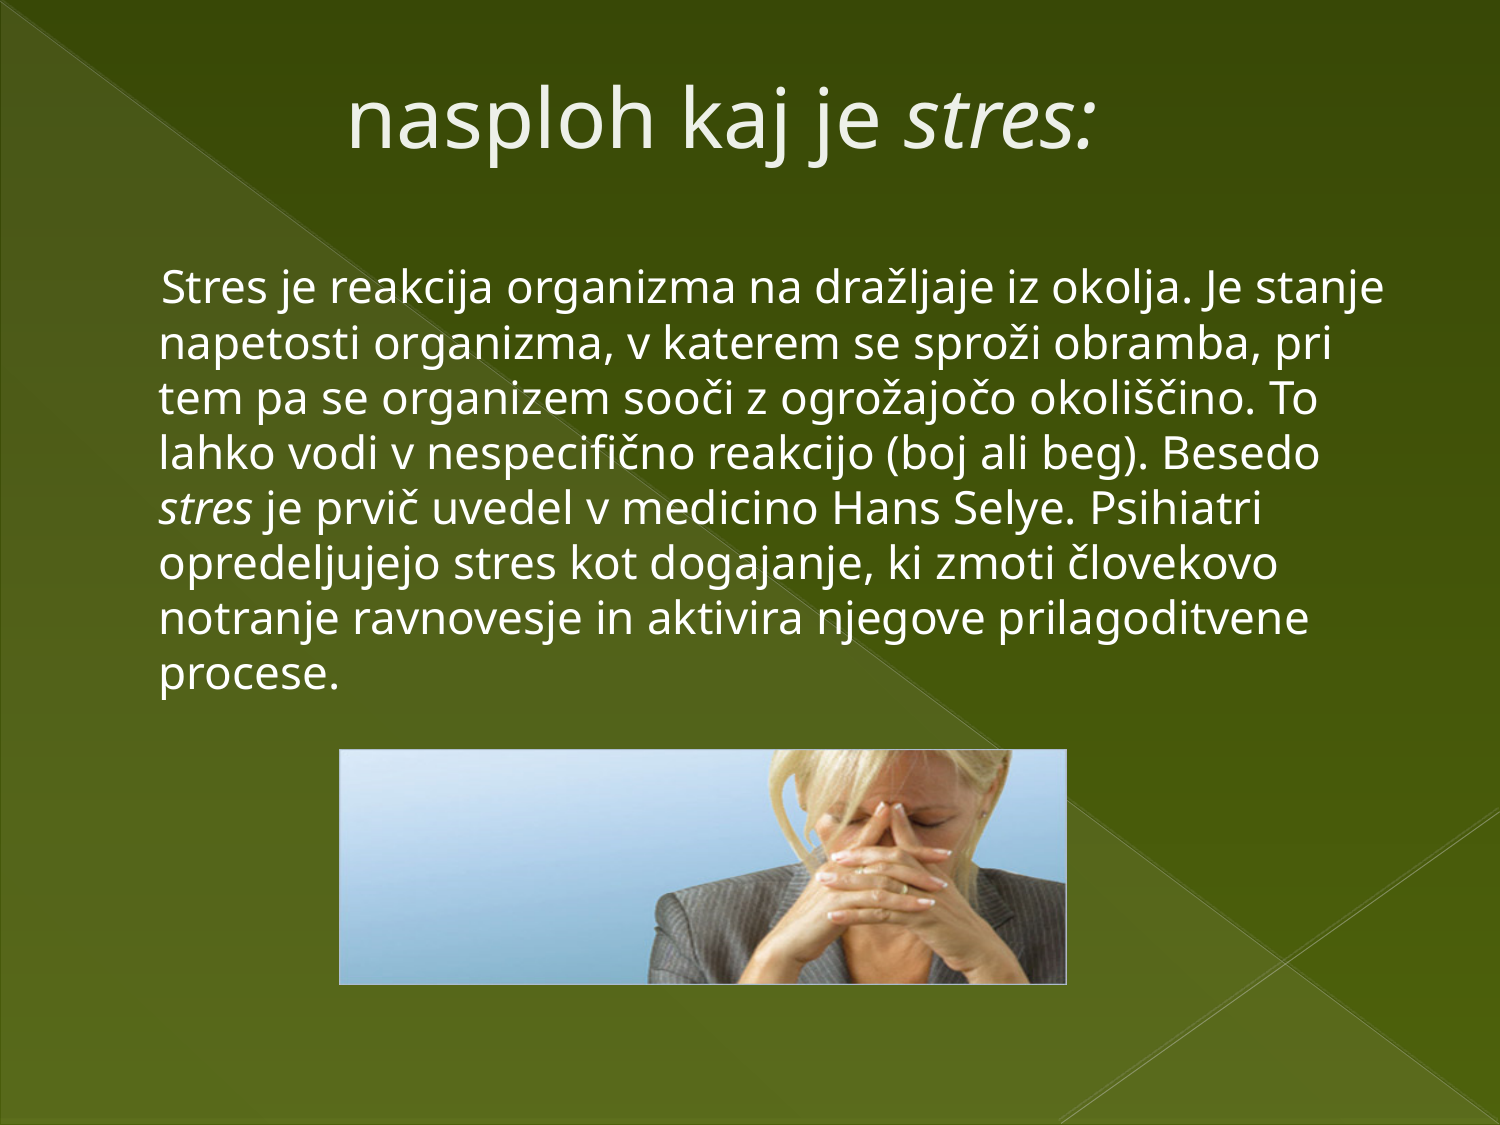

# nasploh kaj je stres:
 Stres je reakcija organizma na dražljaje iz okolja. Je stanje napetosti organizma, v katerem se sproži obramba, pri tem pa se organizem sooči z ogrožajočo okoliščino. To lahko vodi v nespecifično reakcijo (boj ali beg). Besedo stres je prvič uvedel v medicino Hans Selye. Psihiatri opredeljujejo stres kot dogajanje, ki zmoti človekovo notranje ravnovesje in aktivira njegove prilagoditvene procese.